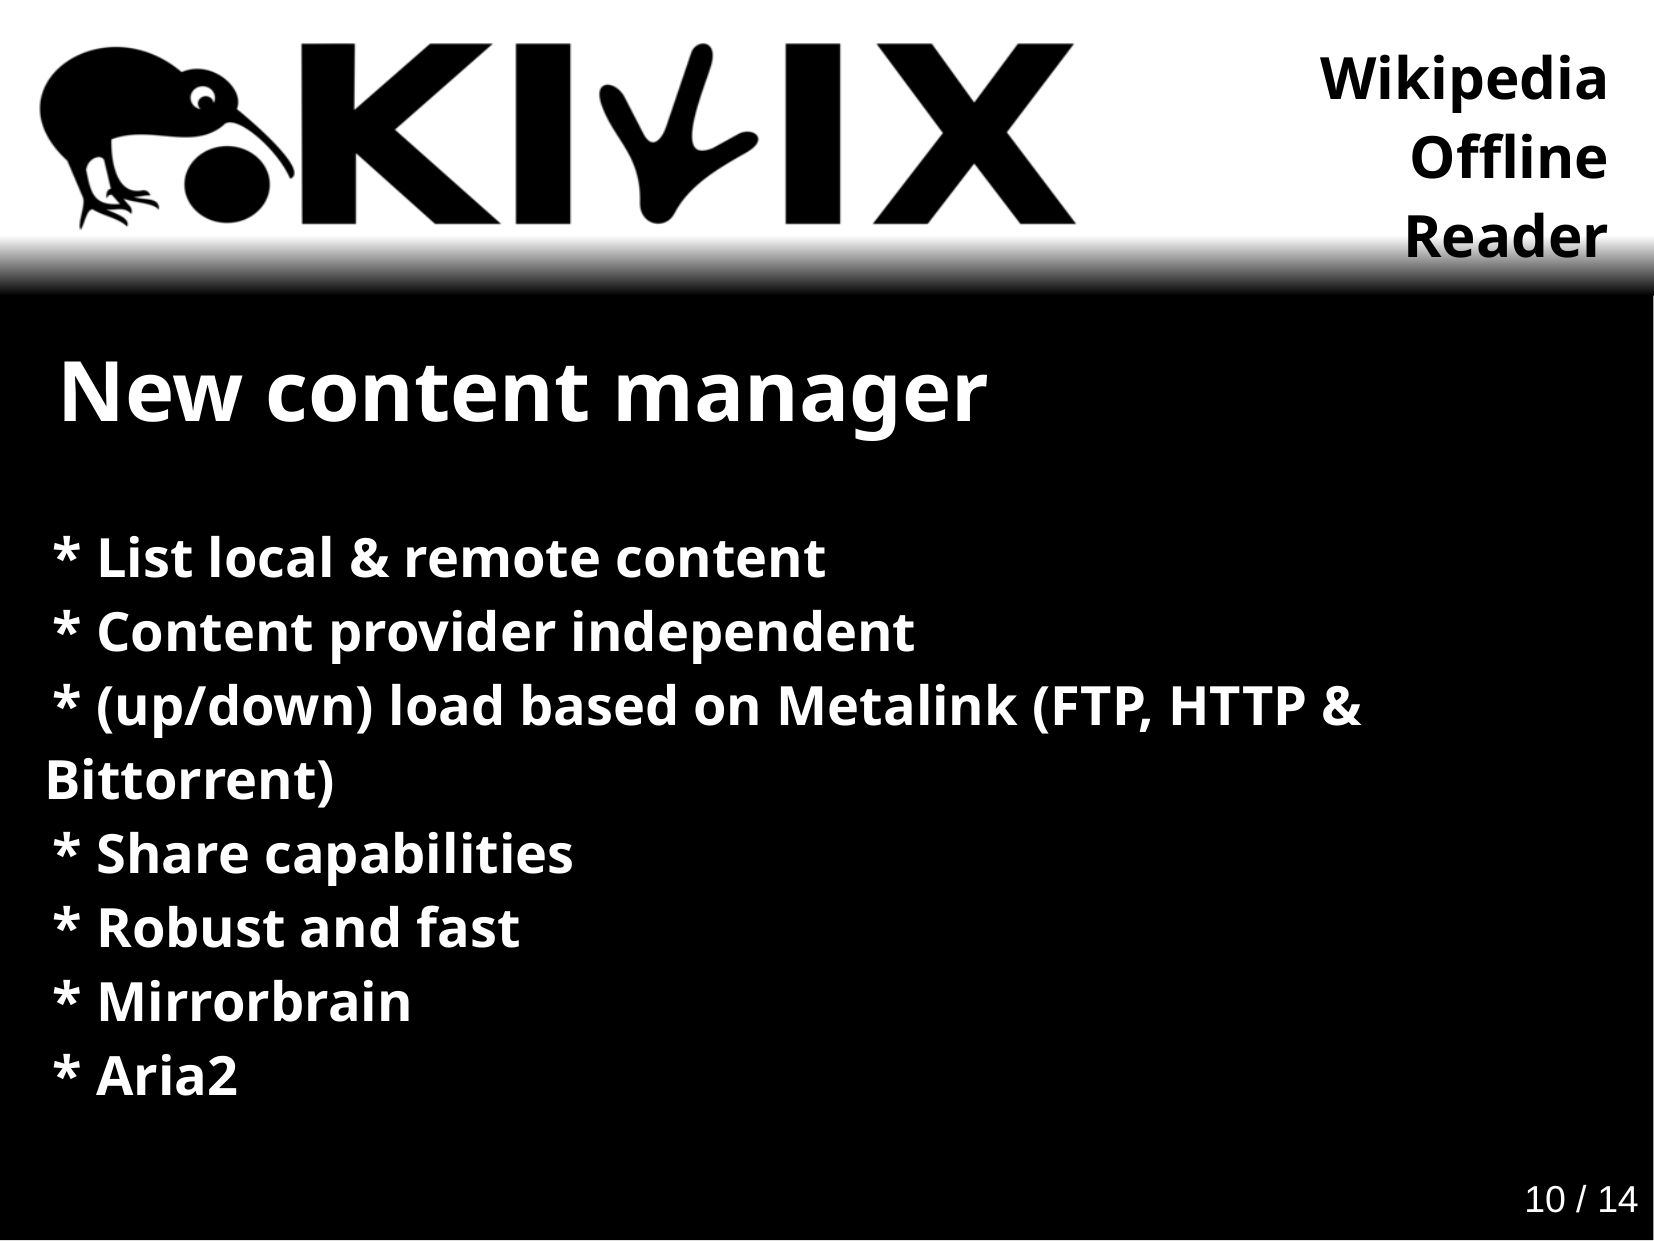

Wikipedia
Offline
Reader
New content manager
* List local & remote content
* Content provider independent
* (up/down) load based on Metalink (FTP, HTTP & Bittorrent)
* Share capabilities
* Robust and fast
* Mirrorbrain
* Aria2